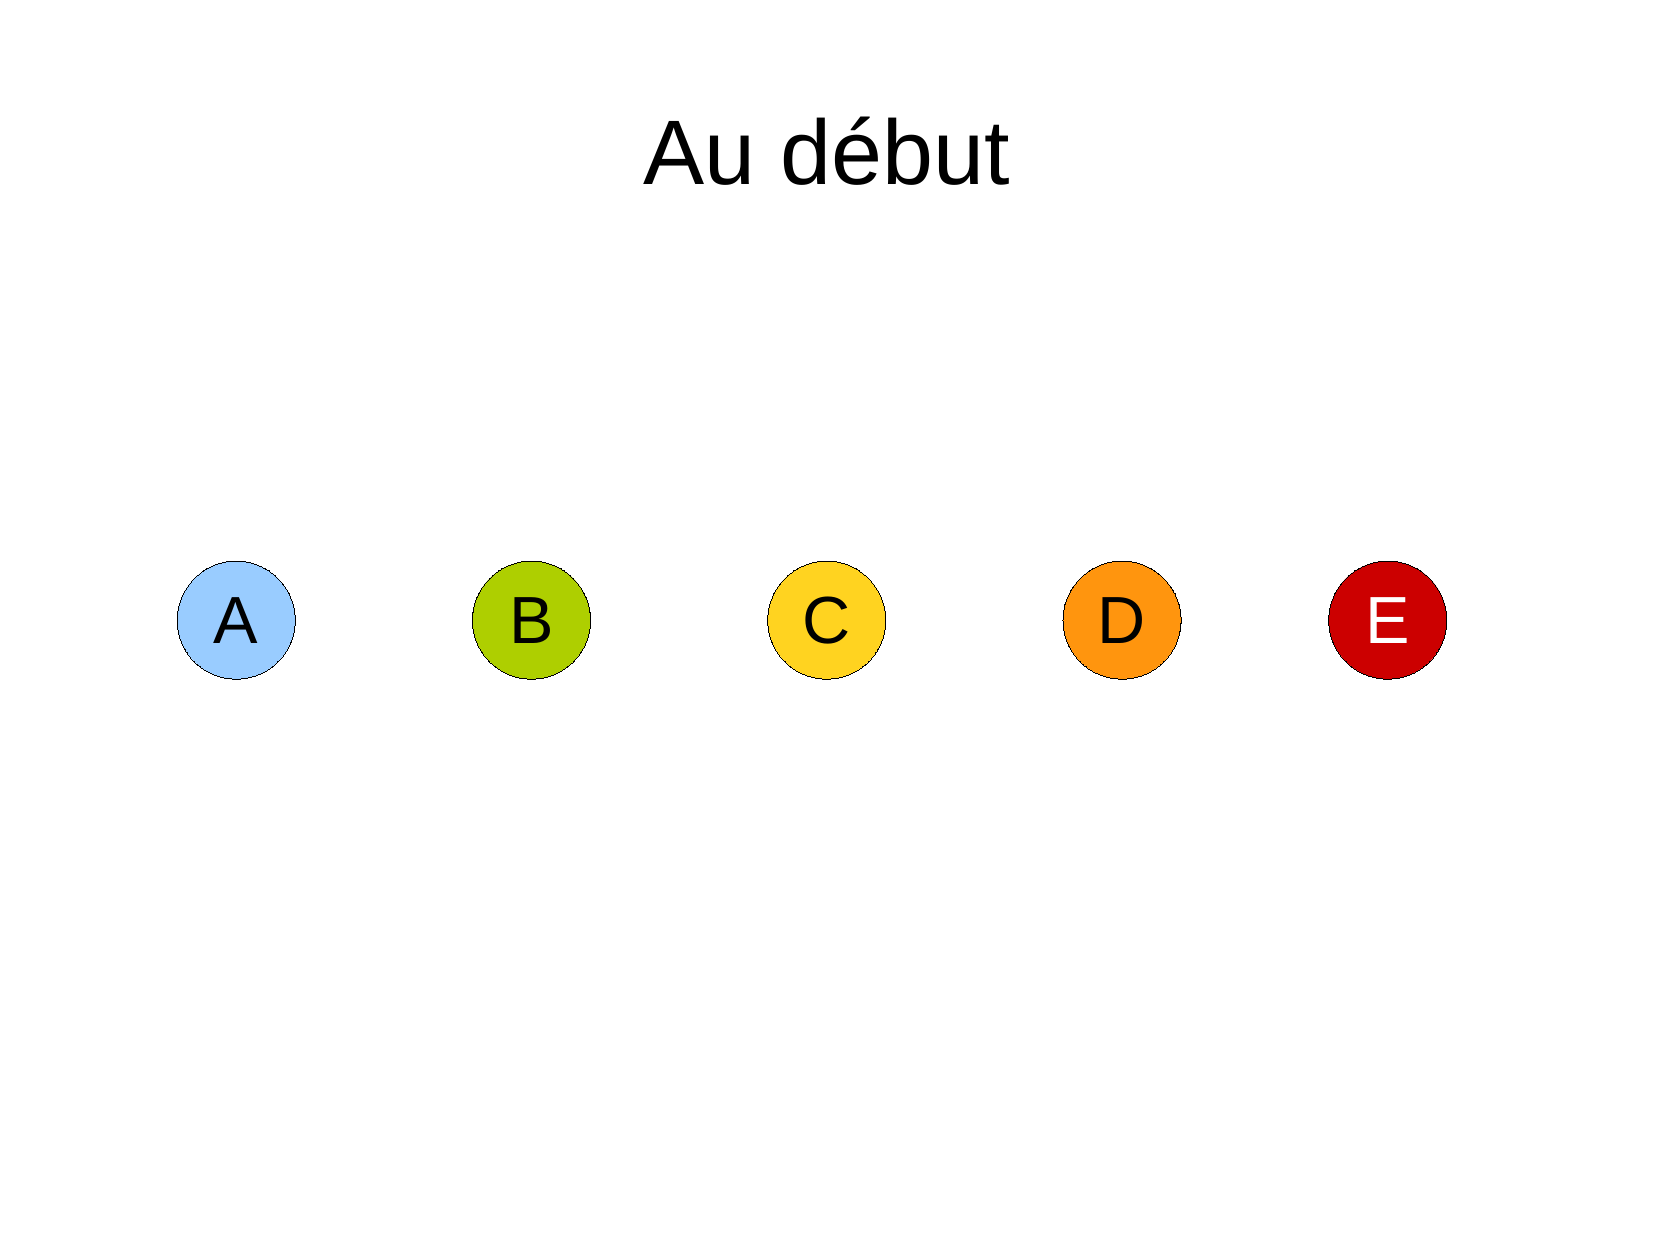

# Au début
A
B
C
D
E